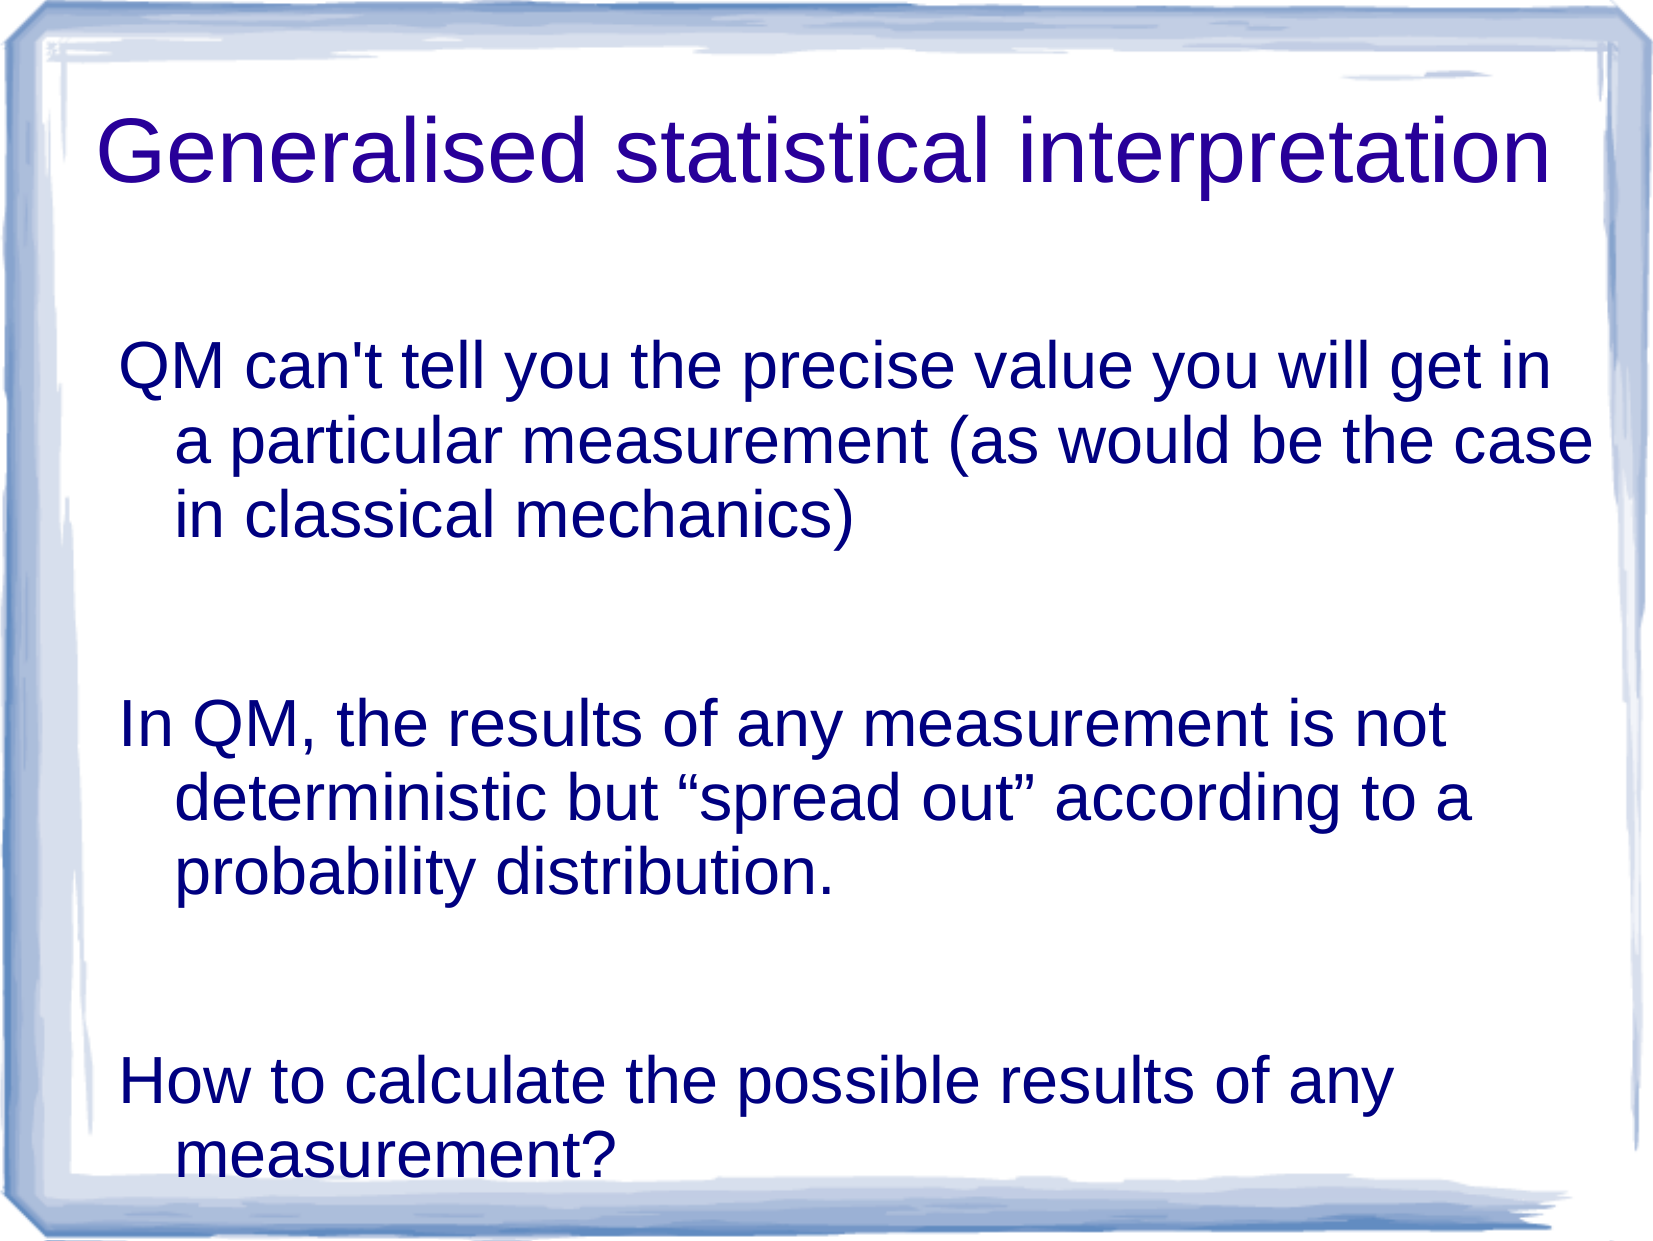

# Generalised statistical interpretation
QM can't tell you the precise value you will get in a particular measurement (as would be the case in classical mechanics)
In QM, the results of any measurement is not deterministic but “spread out” according to a probability distribution.
How to calculate the possible results of any measurement?